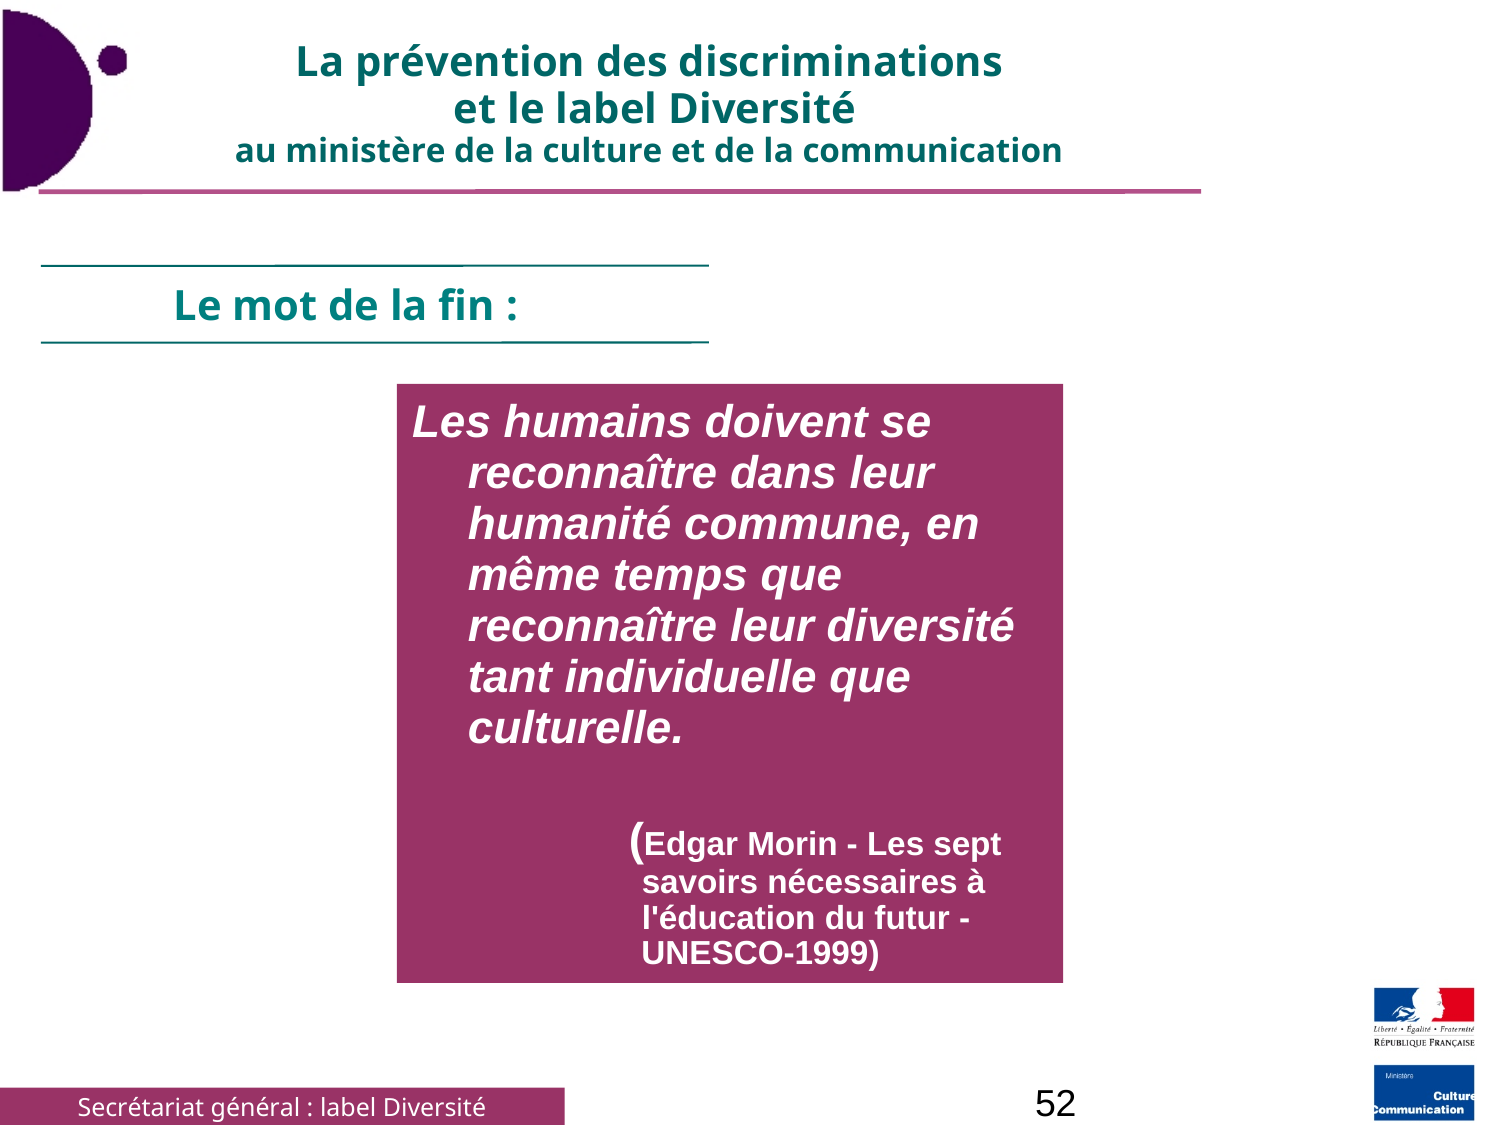

La prévention des discriminations
 et le label Diversité
au ministère de la culture et de la communication
Le mot de la fin :
Les humains doivent se reconnaître dans leur humanité commune, en même temps que reconnaître leur diversité tant individuelle que culturelle.
 (Edgar Morin - Les sept 	 	 savoirs nécessaires à 	 		 l'éducation du futur - 				 UNESCO-1999)